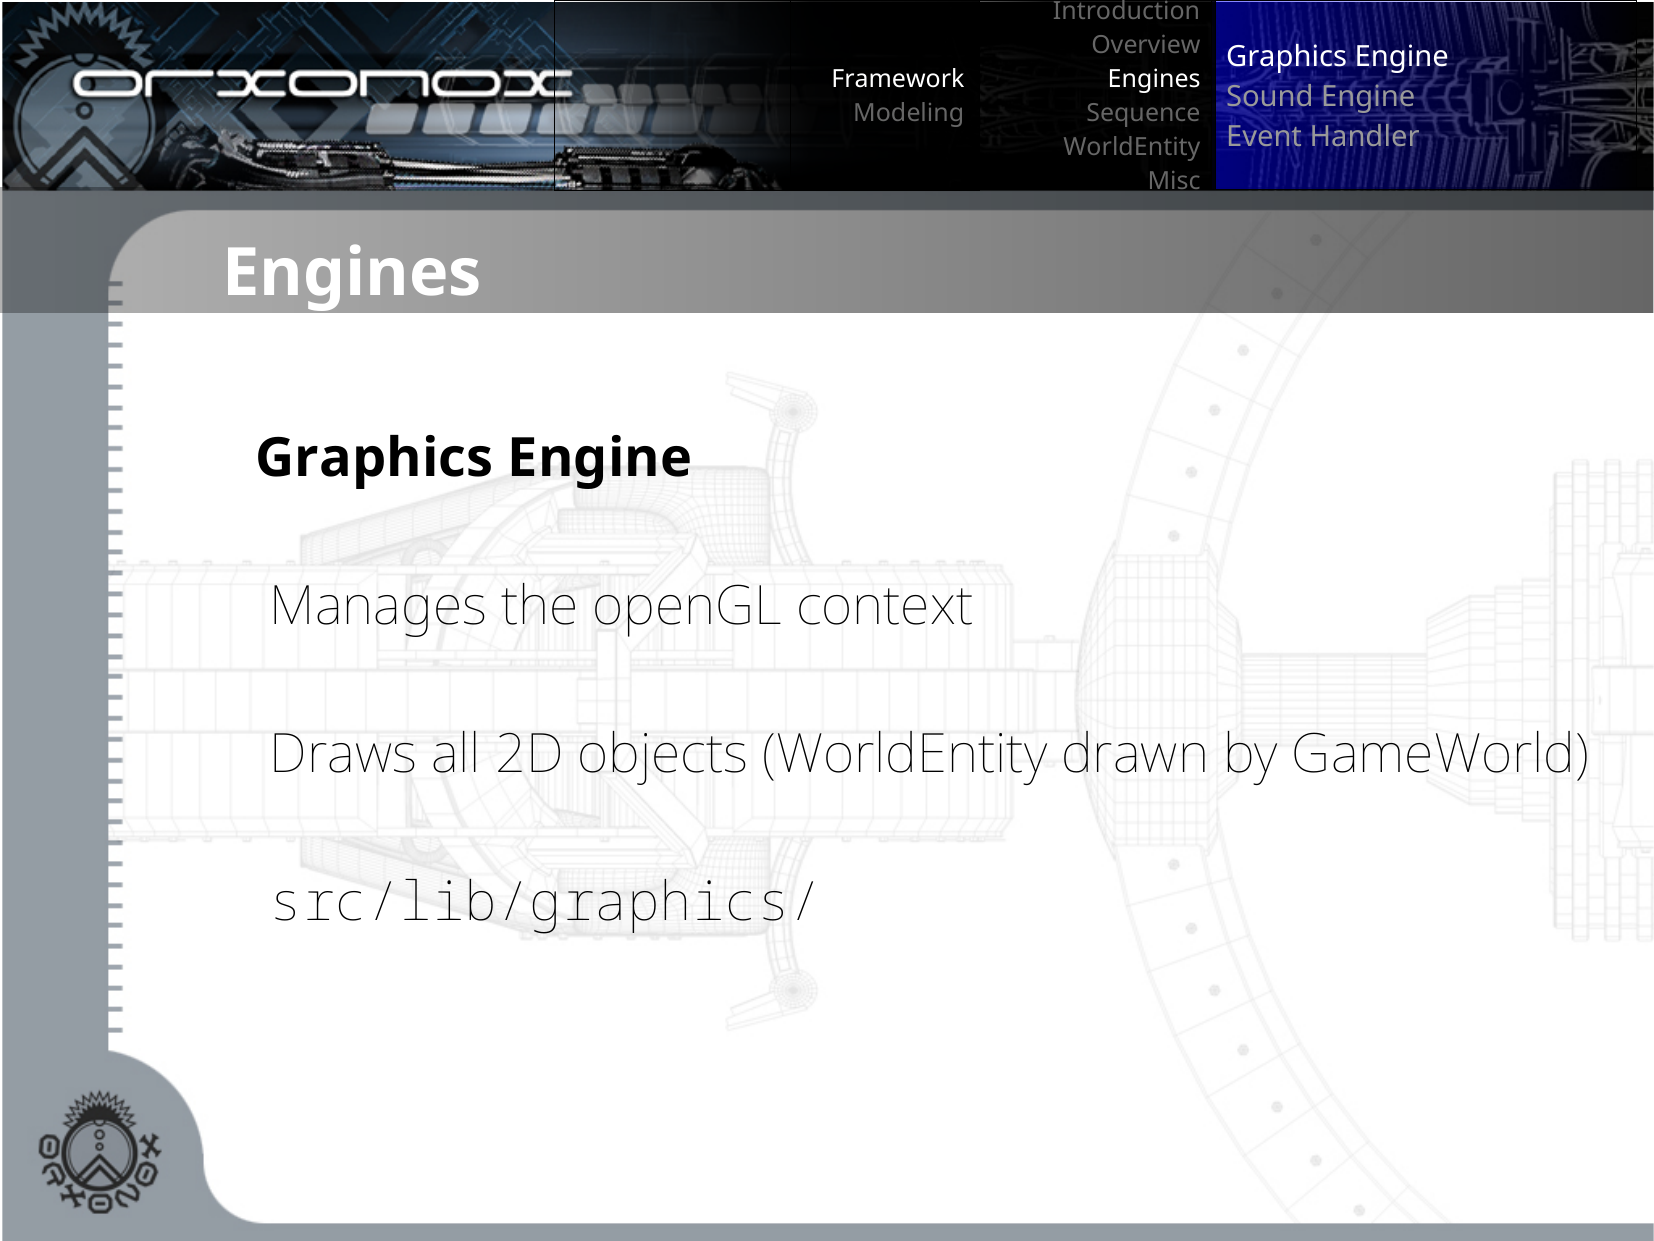

Introduction
Overview
Engines
Sequence
WorldEntity
Misc
Graphics Engine
Sound Engine
Event Handler
Framework
Modeling
Engines
Graphics Engine
 Manages the openGL context
 Draws all 2D objects (WorldEntity drawn by GameWorld)
 src/lib/graphics/